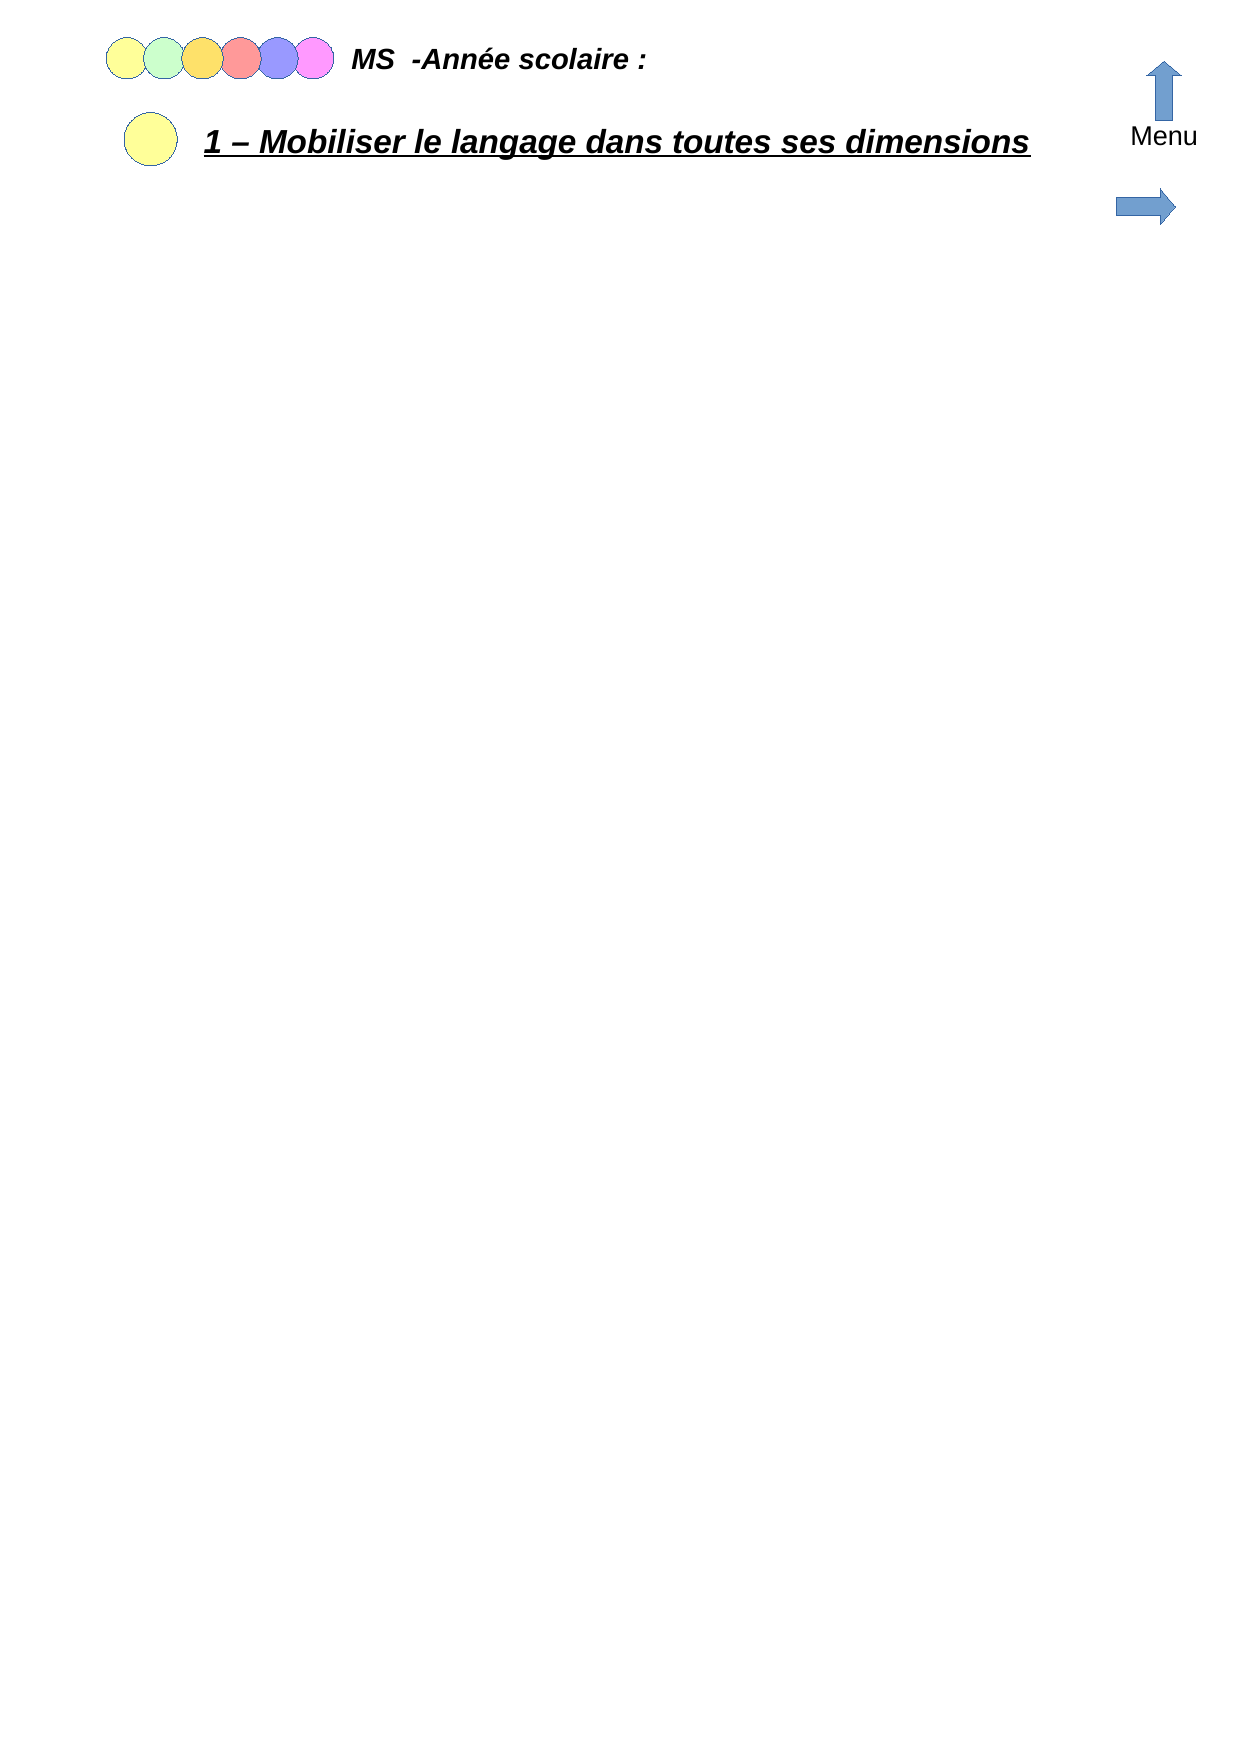

MS -Année scolaire :
Menu
1 – Mobiliser le langage dans toutes ses dimensions